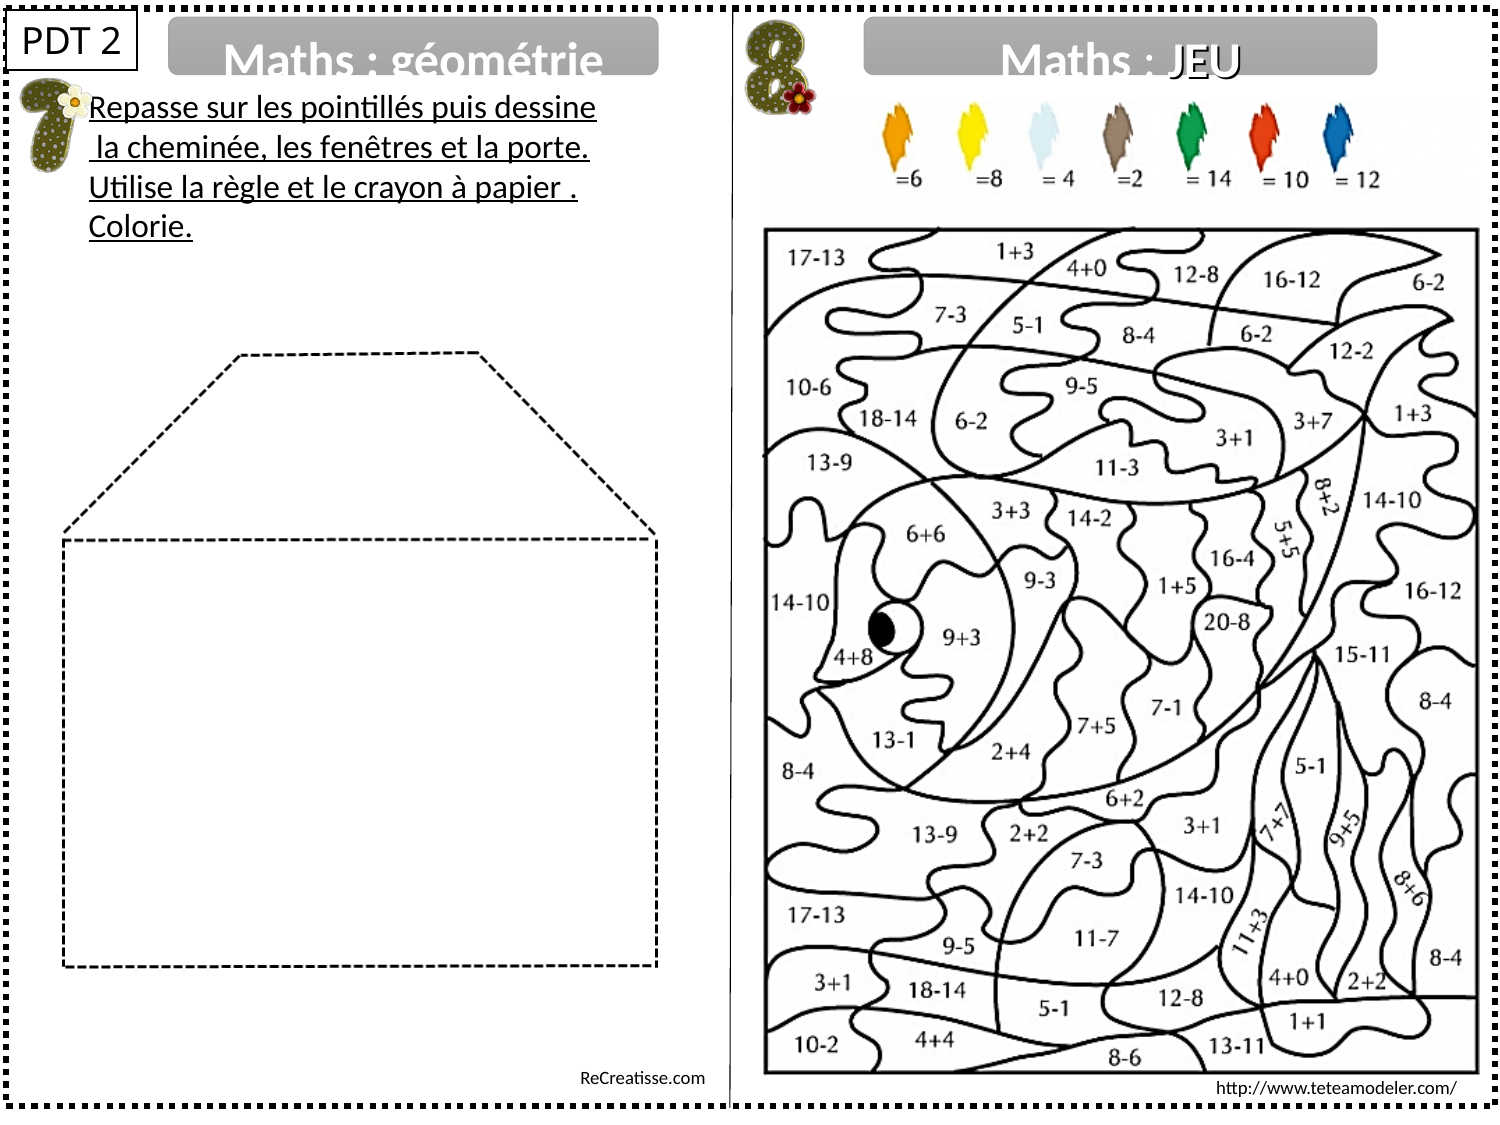

PDT 2
Maths : géométrie
Maths : JEU
Repasse sur les pointillés puis dessine
 la cheminée, les fenêtres et la porte.
Utilise la règle et le crayon à papier .
Colorie.
ReCreatisse.com
http://www.teteamodeler.com/